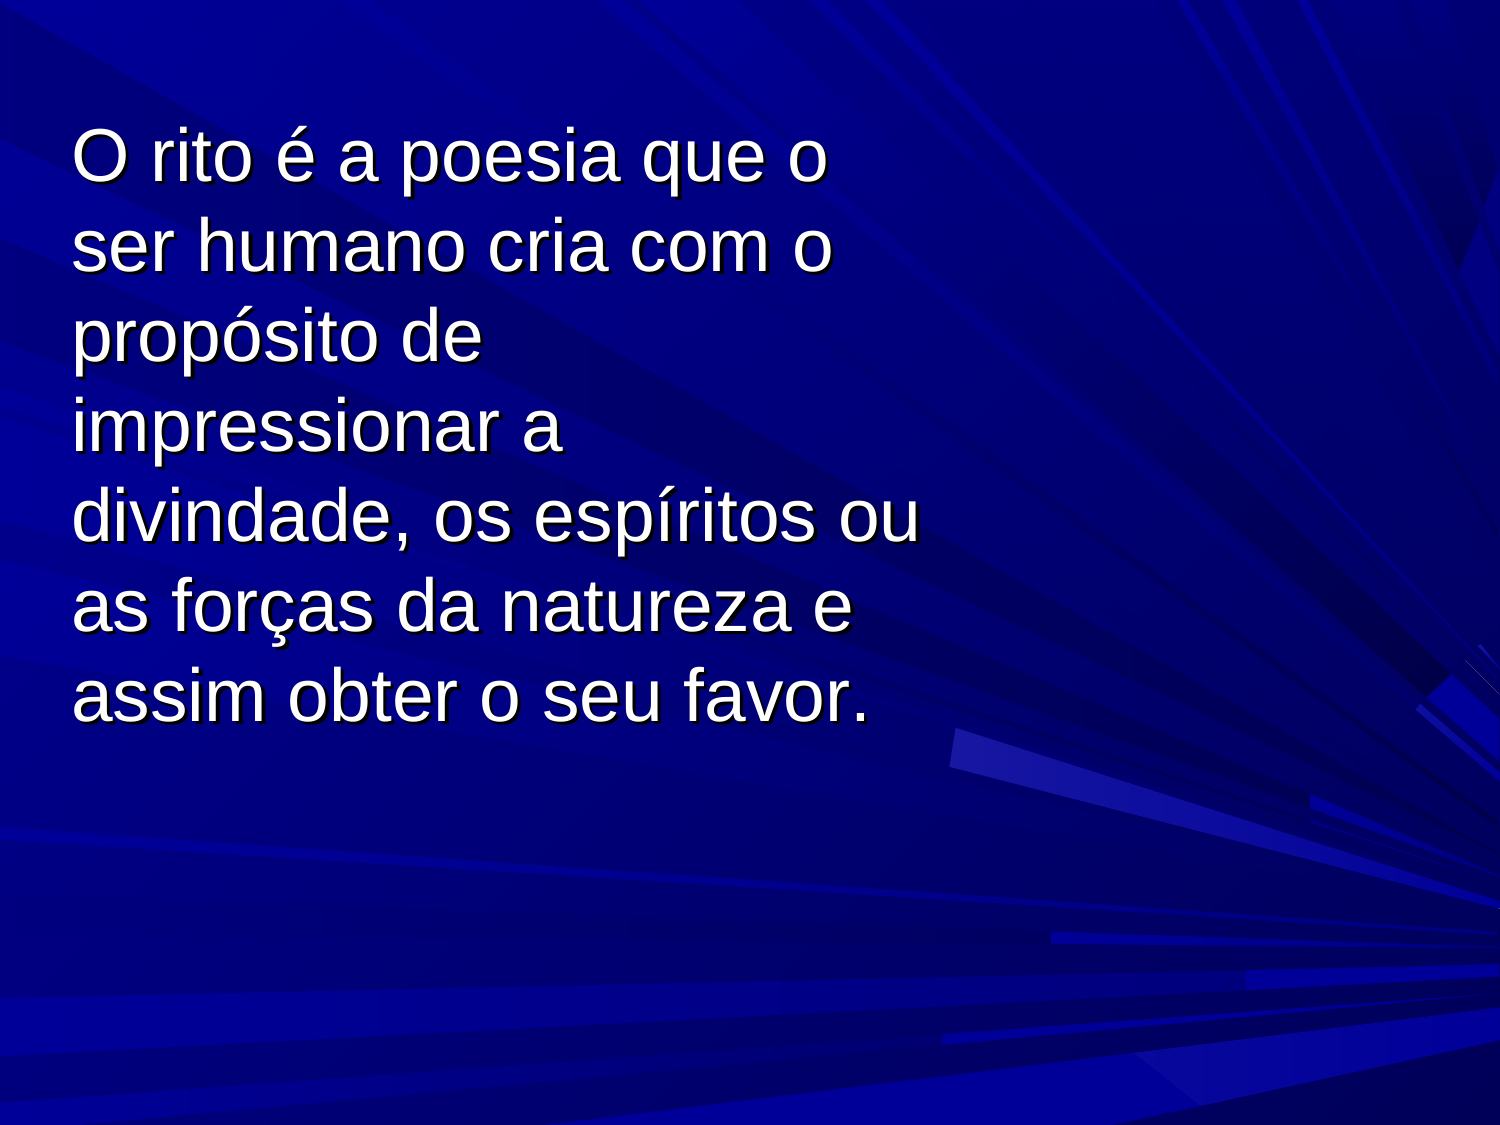

# O rito é a poesia que o ser humano cria com o propósito de impressionar a divindade, os espíritos ou as forças da natureza e assim obter o seu favor.